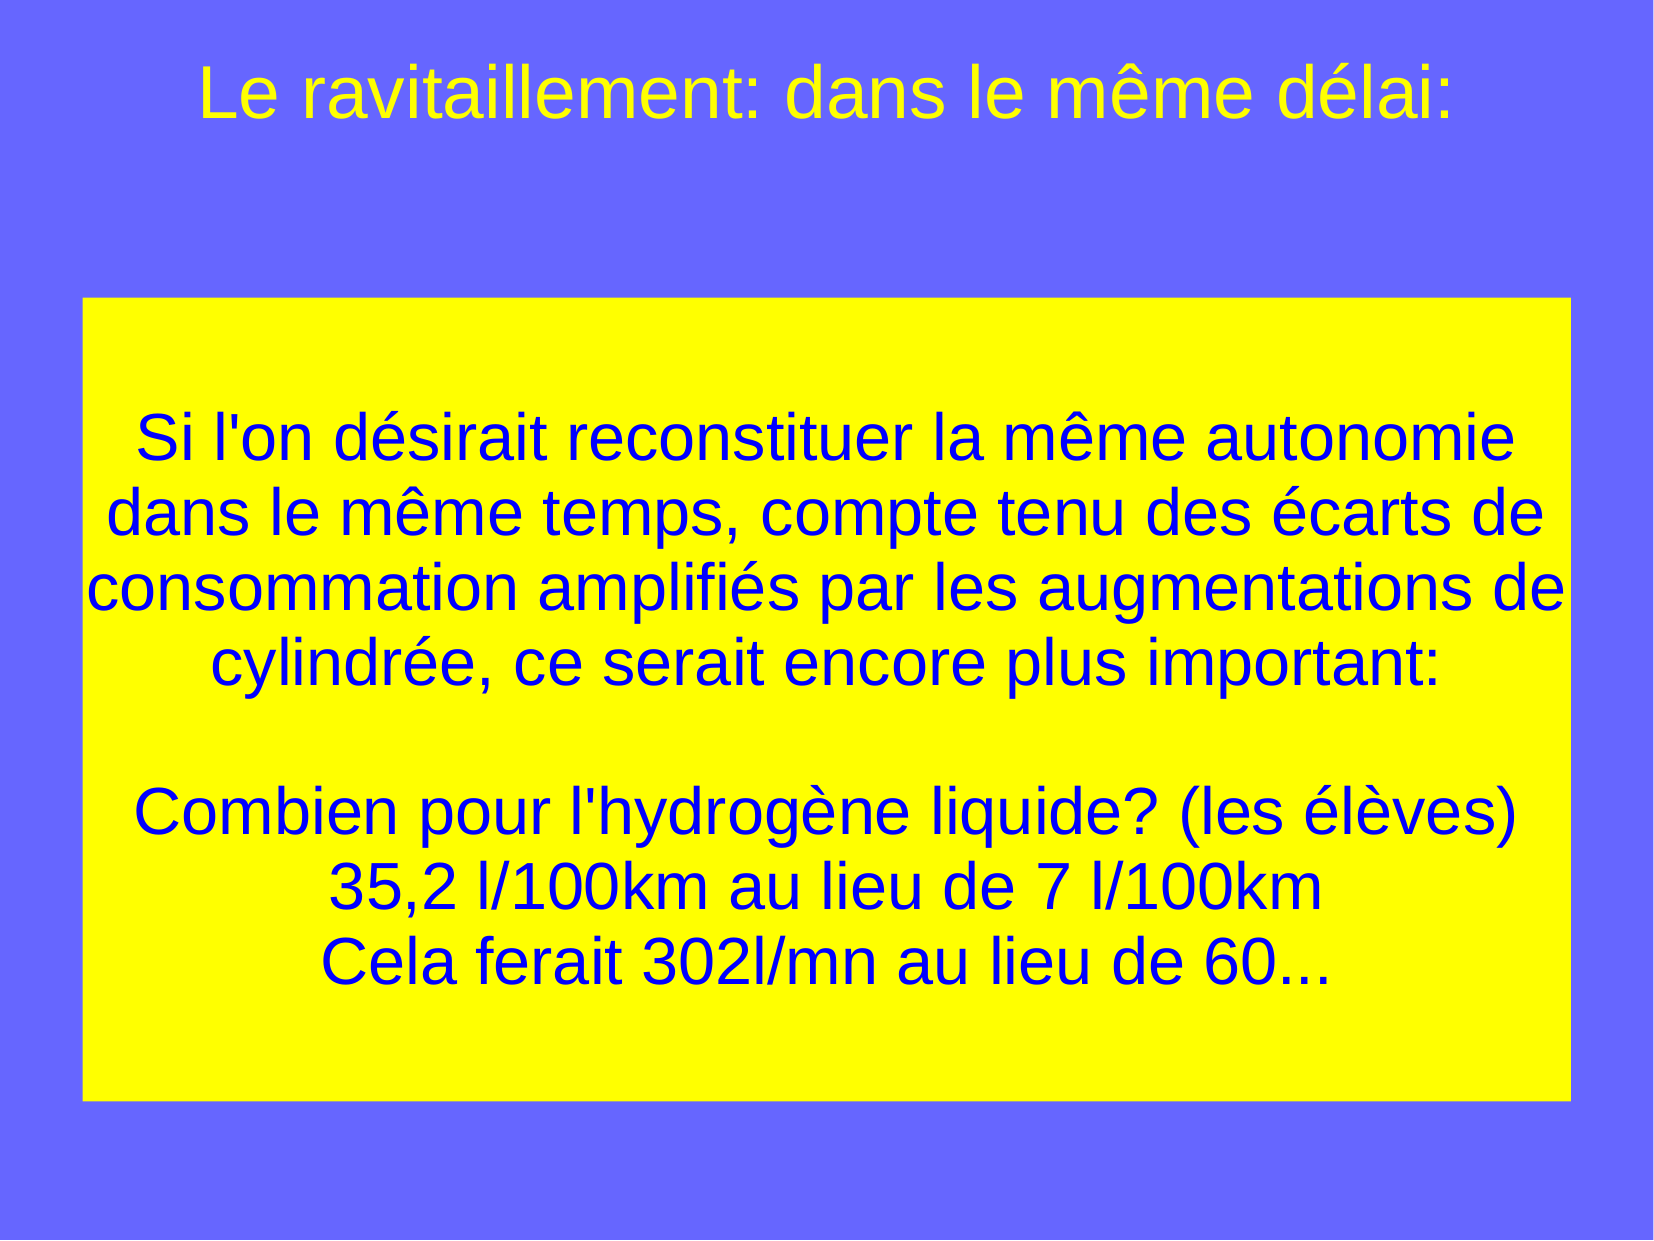

Le ravitaillement: dans le même délai:
# Si l'on désirait reconstituer la même autonomie dans le même temps, compte tenu des écarts de consommation amplifiés par les augmentations de cylindrée, ce serait encore plus important:
Combien pour l'hydrogène liquide? (les élèves)
35,2 l/100km au lieu de 7 l/100km
Cela ferait 302l/mn au lieu de 60...